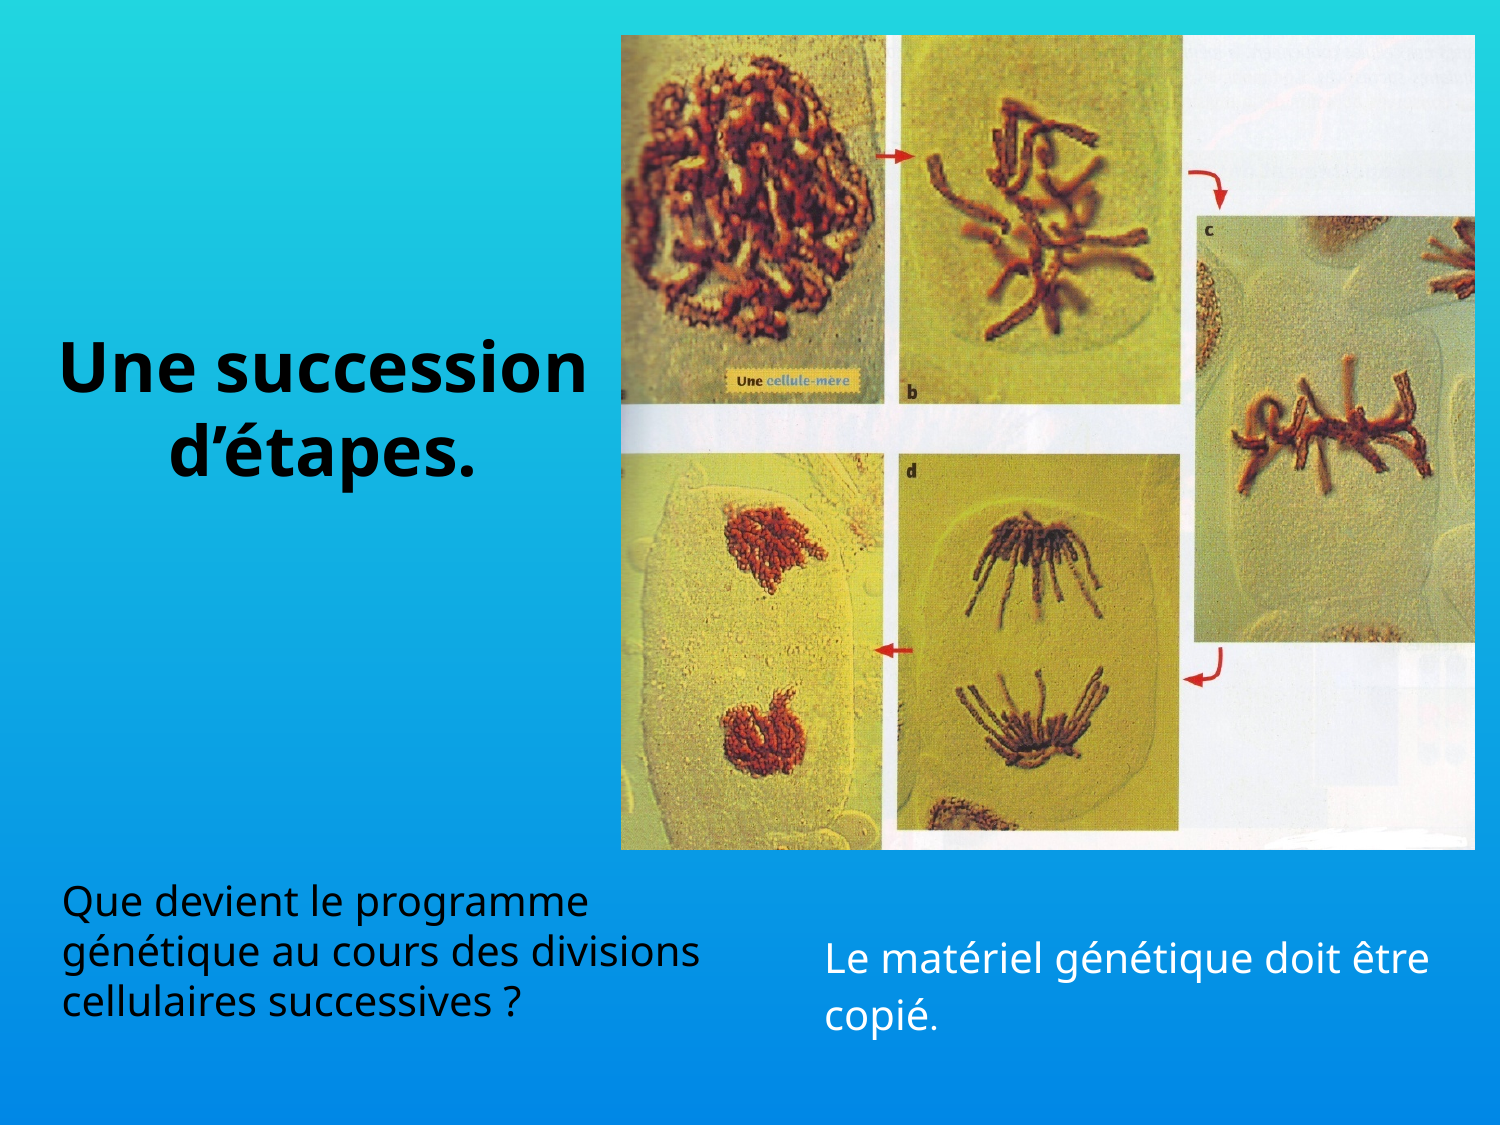

# Une succession d’étapes.
Que devient le programme génétique au cours des divisions cellulaires successives ?
Le matériel génétique doit être copié.